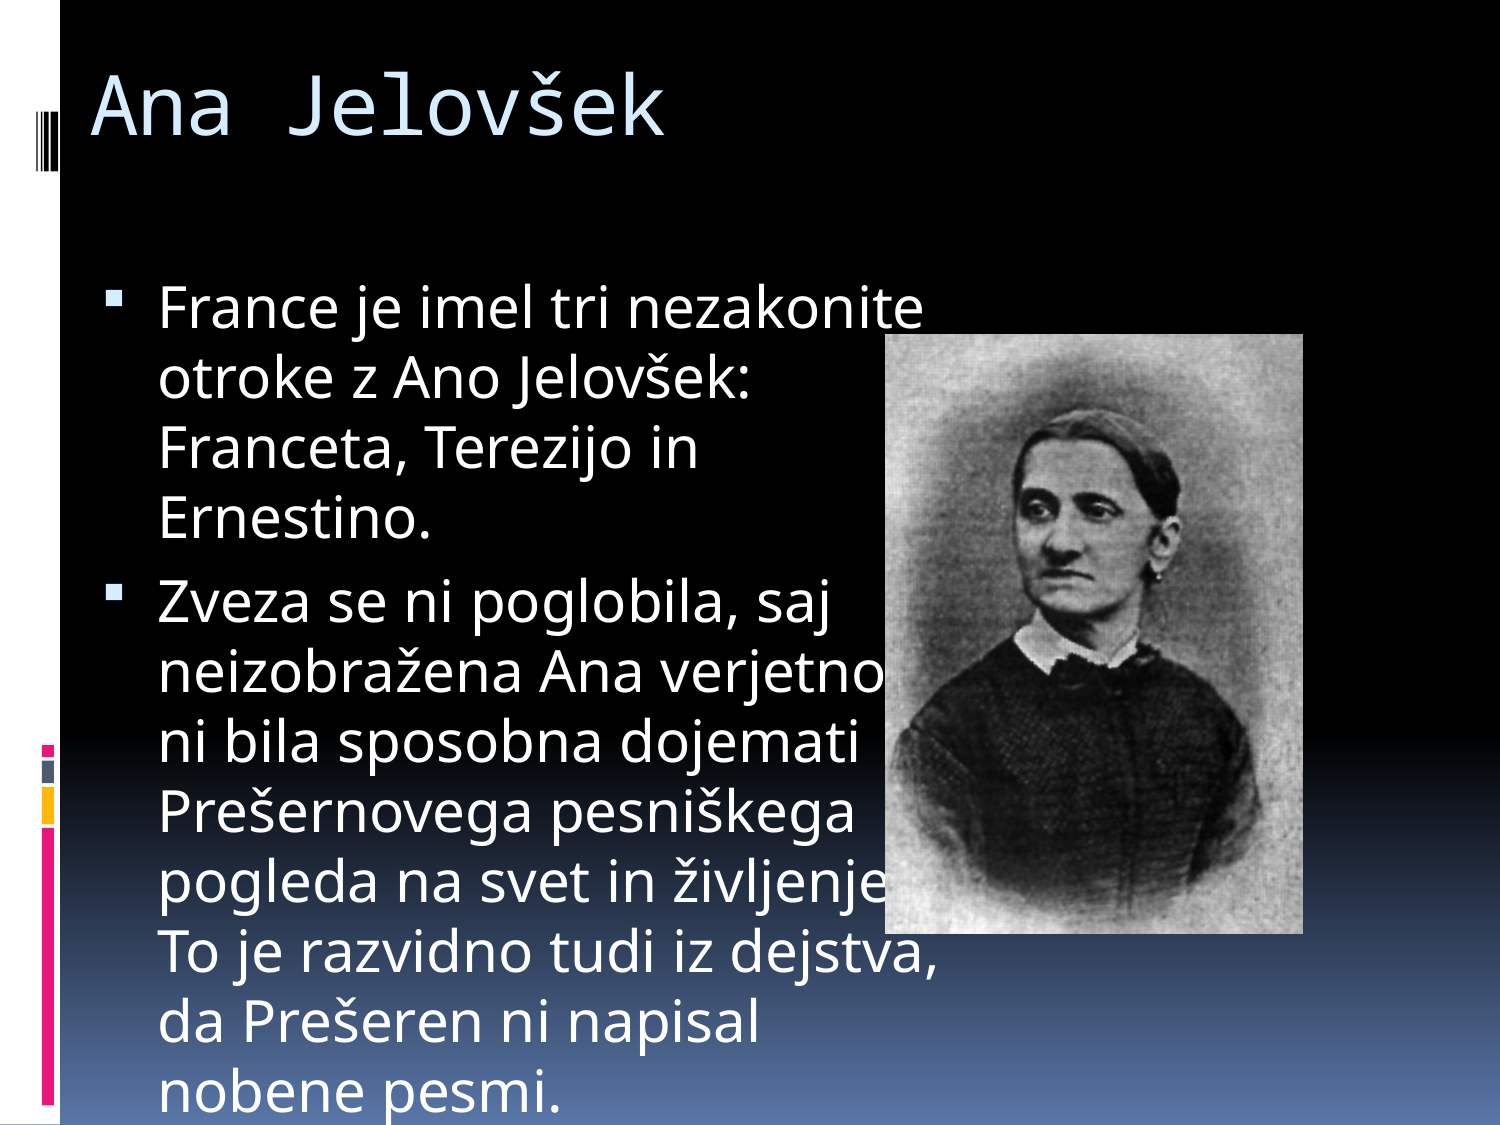

# Ana Jelovšek
France je imel tri nezakonite otroke z Ano Jelovšek: Franceta, Terezijo in Ernestino.
Zveza se ni poglobila, saj neizobražena Ana verjetno ni bila sposobna dojemati Prešernovega pesniškega pogleda na svet in življenje. To je razvidno tudi iz dejstva, da Prešeren ni napisal nobene pesmi.